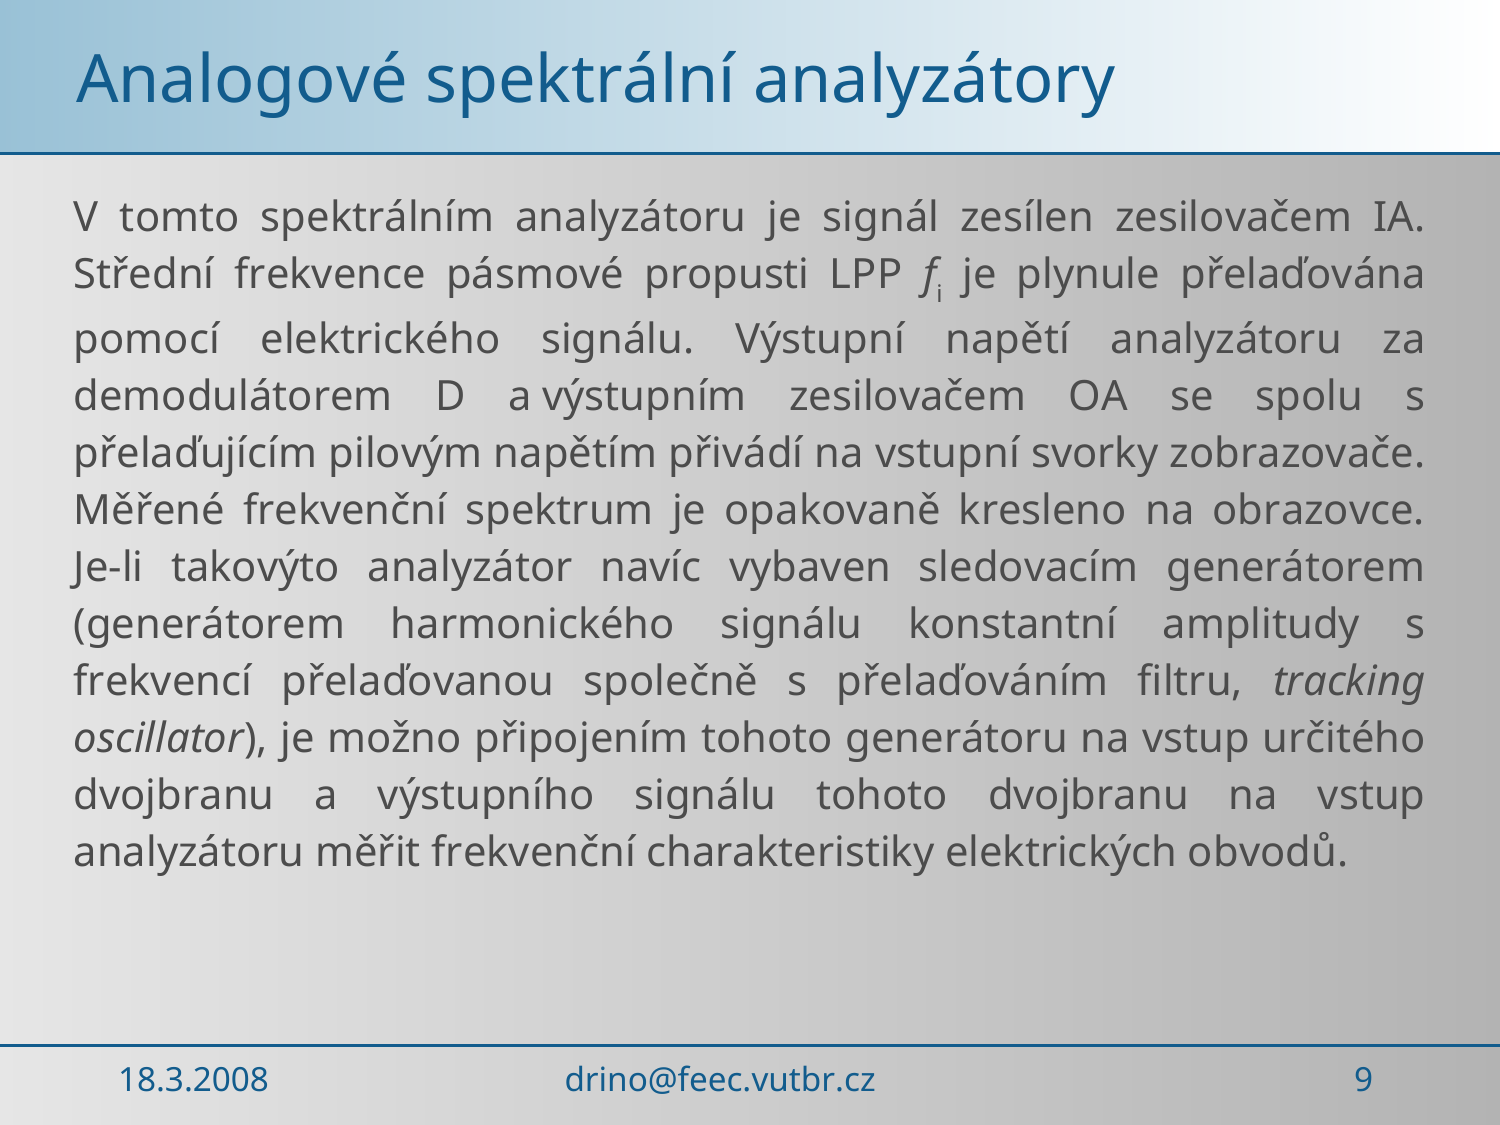

# Analogové spektrální analyzátory
V tomto spektrálním analyzátoru je signál zesílen zesilovačem IA. Střední frekvence pásmové propusti LPP fi je plynule přelaďována pomocí elektrického signálu. Výstupní napětí analyzátoru za demodulátorem D a výstupním zesilovačem OA se spolu s přelaďujícím pilovým napětím přivádí na vstupní svorky zobrazovače. Měřené frekvenční spektrum je opakovaně kresleno na obrazovce. Je-li takovýto analyzátor navíc vybaven sledovacím generátorem (generátorem harmonického signálu konstantní amplitudy s frekvencí přelaďovanou společně s přelaďováním filtru, tracking oscillator), je možno připojením tohoto generátoru na vstup určitého dvojbranu a výstupního signálu tohoto dvojbranu na vstup analyzátoru měřit frekvenční charakteristiky elektrických obvodů.
18.3.2008
drino@feec.vutbr.cz